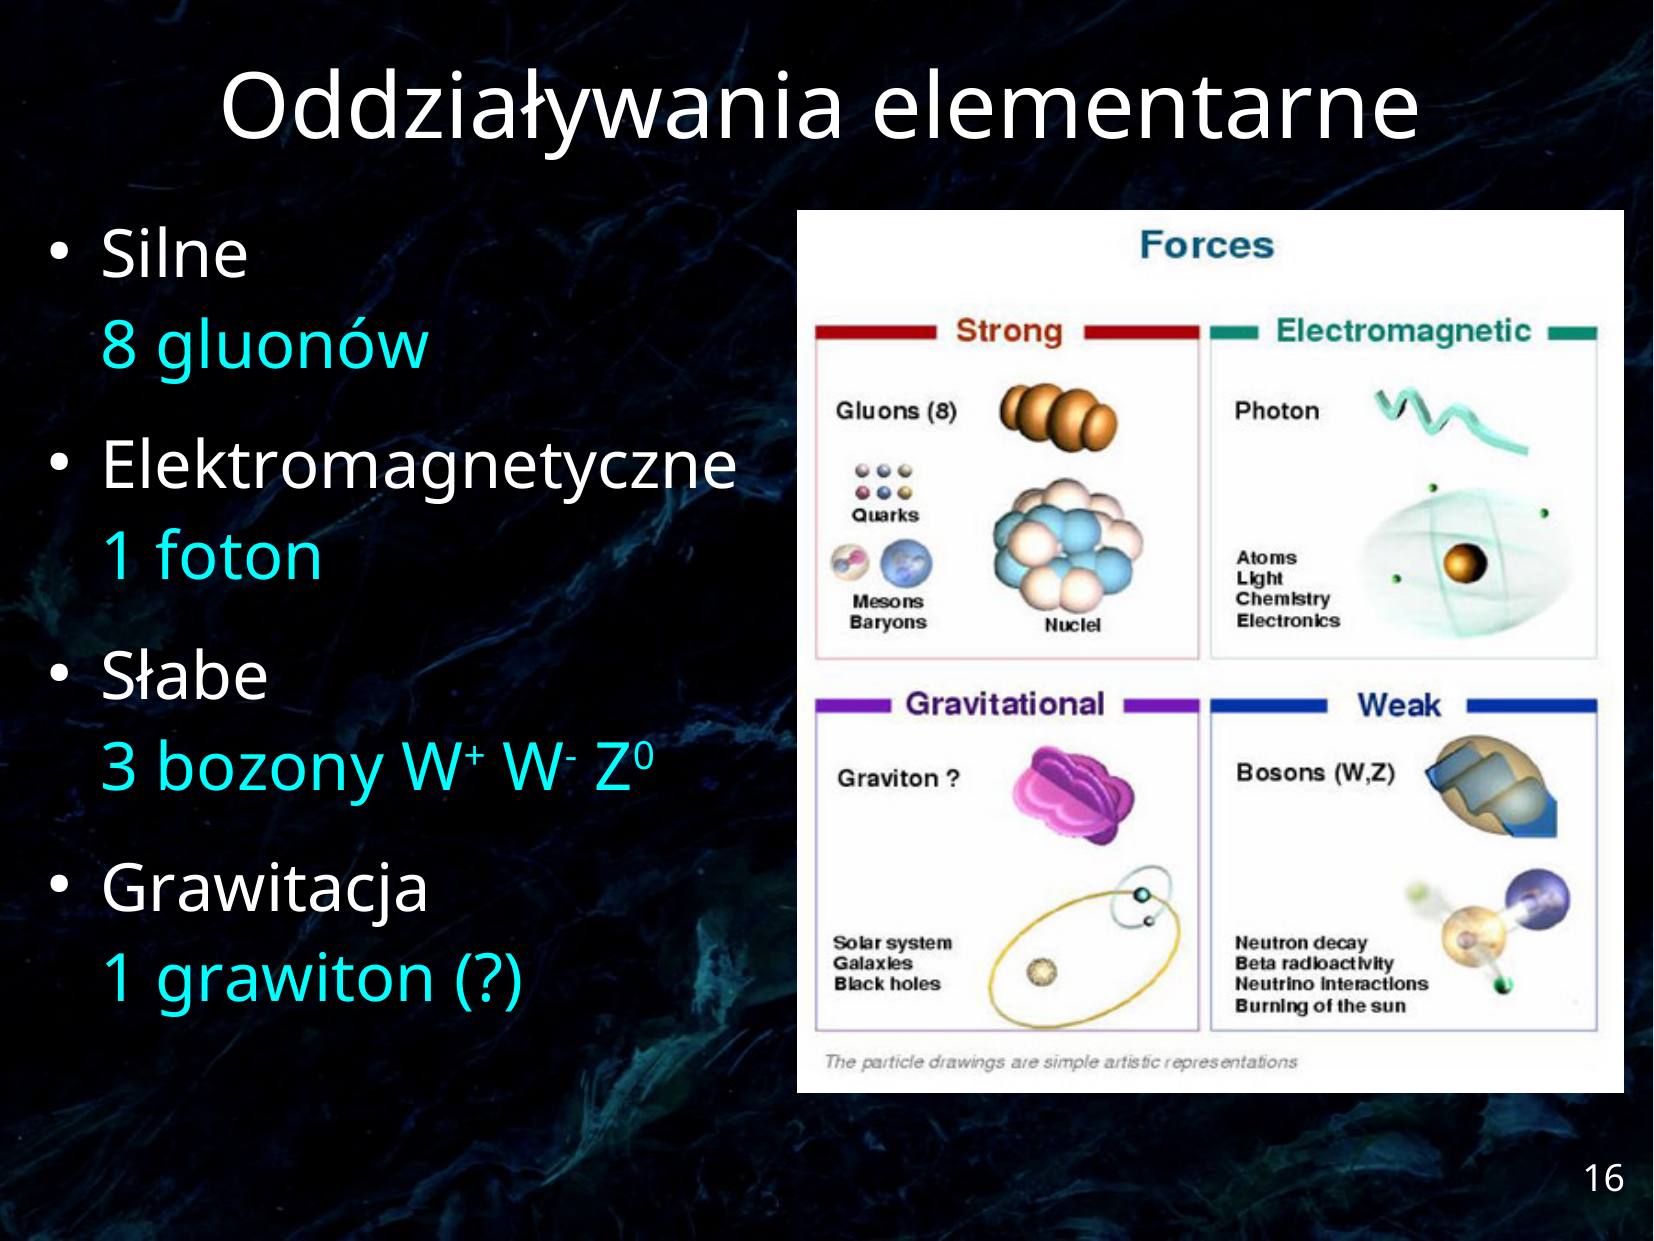

# Oddziaływania elementarne
Silne
8 gluonów
Elektromagnetyczne
1 foton
Słabe
3 bozony W+ W- Z0
Grawitacja
1 grawiton (?)
16